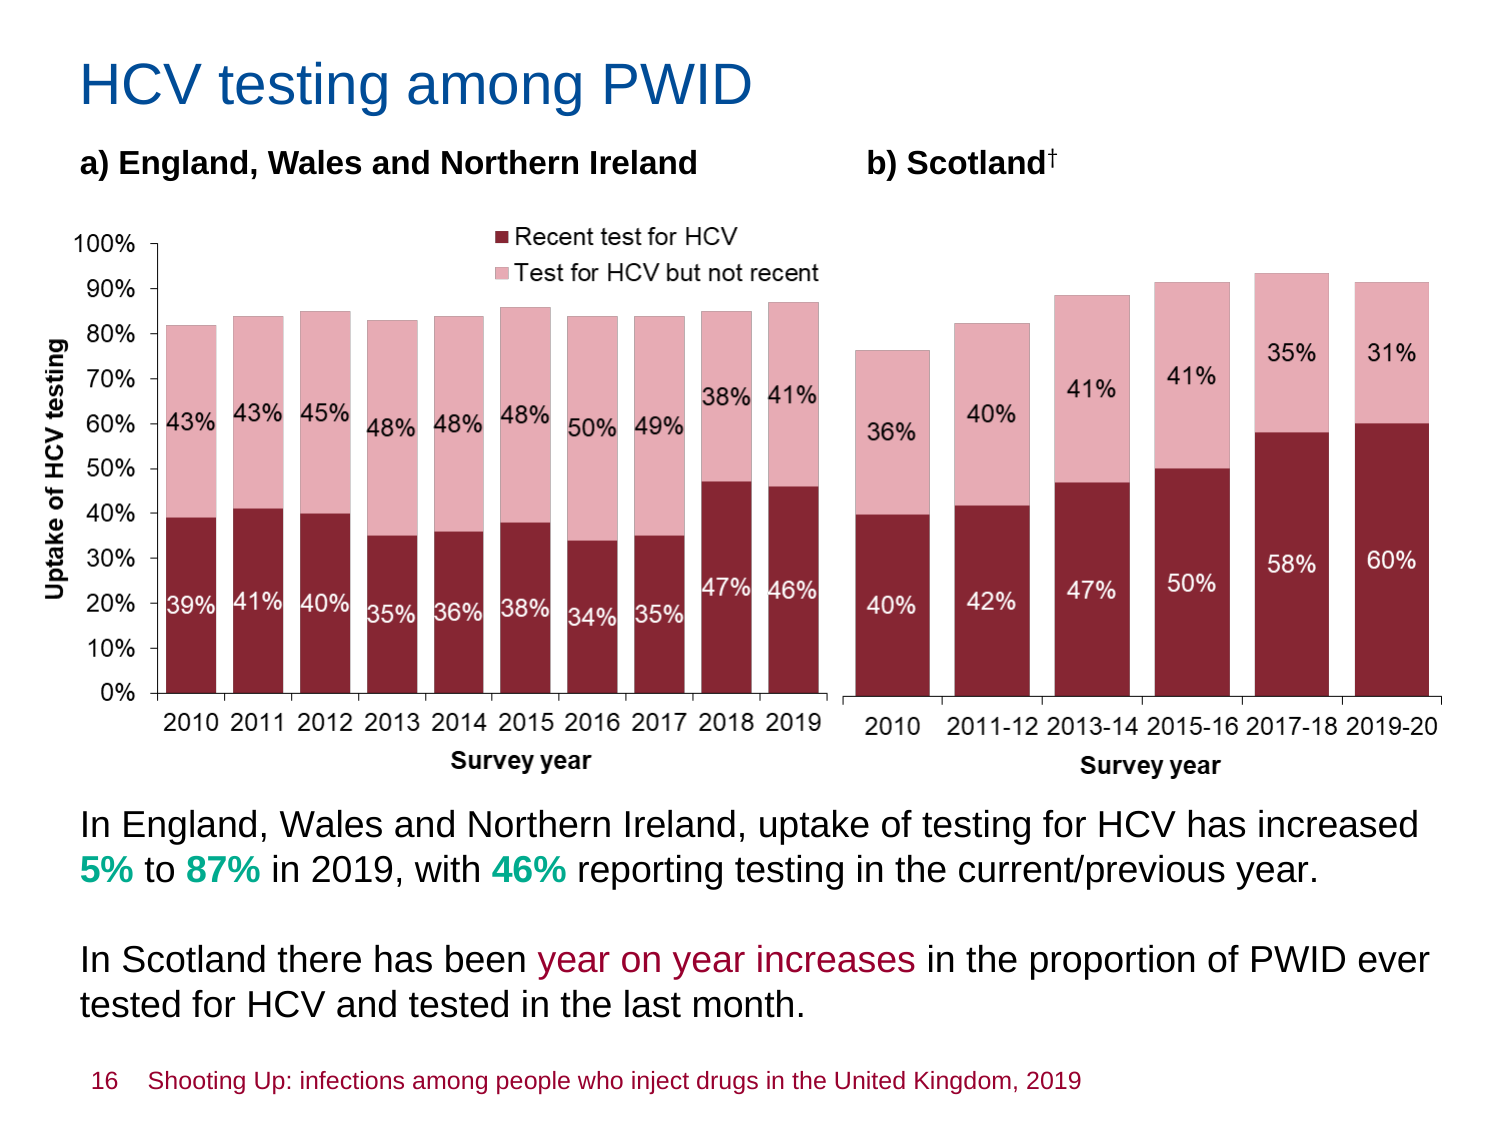

HCV testing among PWID
b) Scotland†
a) England, Wales and Northern Ireland
In England, Wales and Northern Ireland, uptake of testing for HCV has increased 5% to 87% in 2019, with 46% reporting testing in the current/previous year.
In Scotland there has been year on year increases in the proportion of PWID ever tested for HCV and tested in the last month.
Half of the hepatitis C infections among people who inject drugs remain undiagnosed
Shooting Up: infections among people who inject drugs in the United Kingdom, 2019